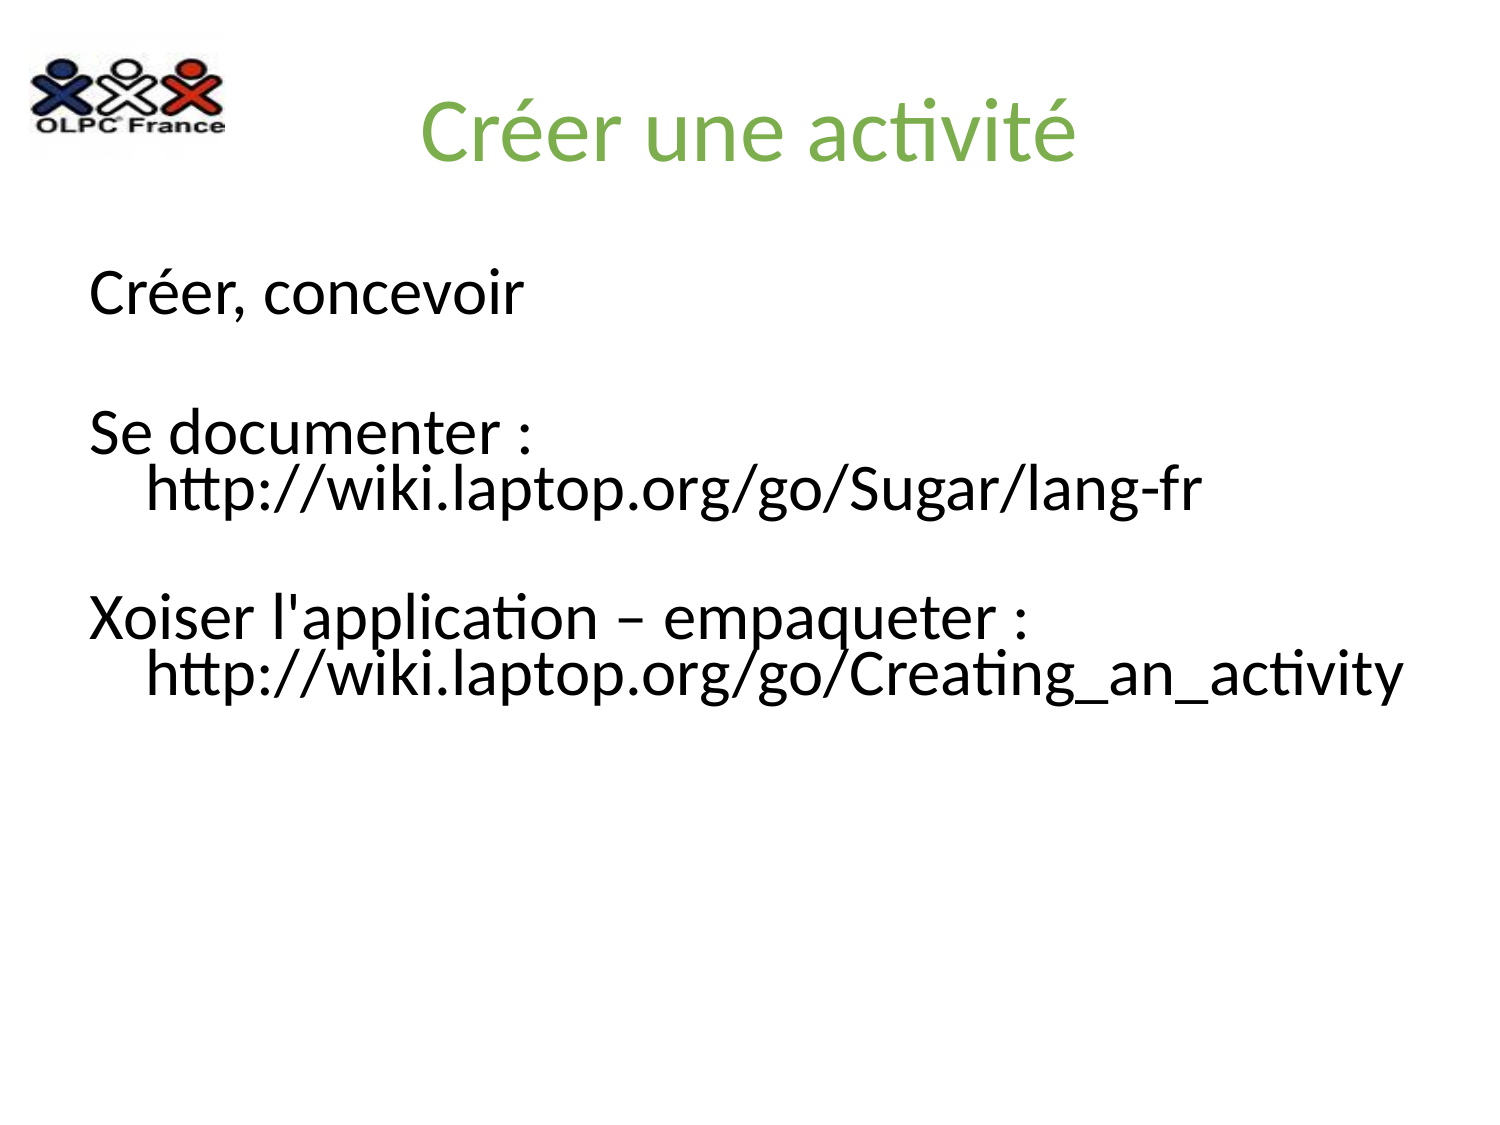

# Créer une activité
Créer, concevoir
Se documenter : http://wiki.laptop.org/go/Sugar/lang-fr
Xoiser l'application – empaqueter : http://wiki.laptop.org/go/Creating_an_activity